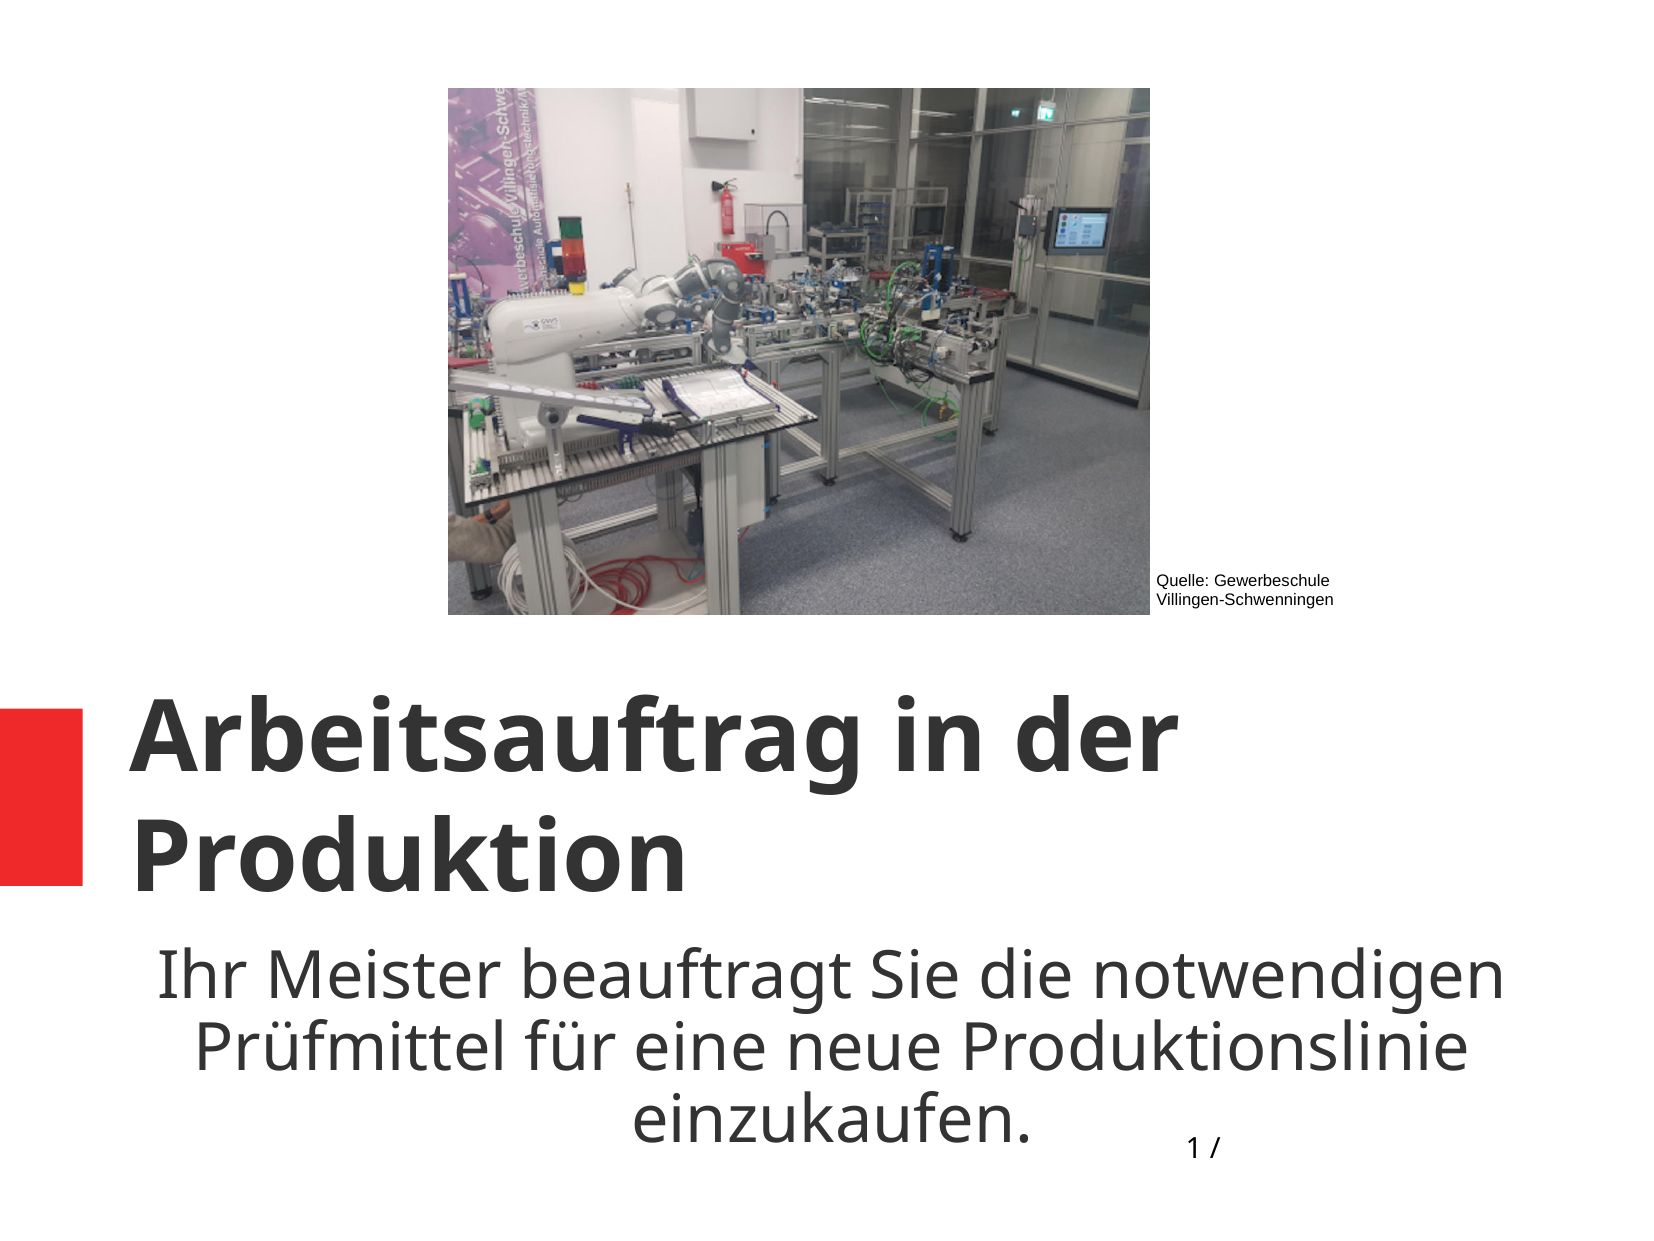

Quelle: Gewerbeschule
Villingen-Schwenningen
# Arbeitsauftrag in der Produktion
Ihr Meister beauftragt Sie die notwendigen Prüfmittel für eine neue Produktionslinie einzukaufen.